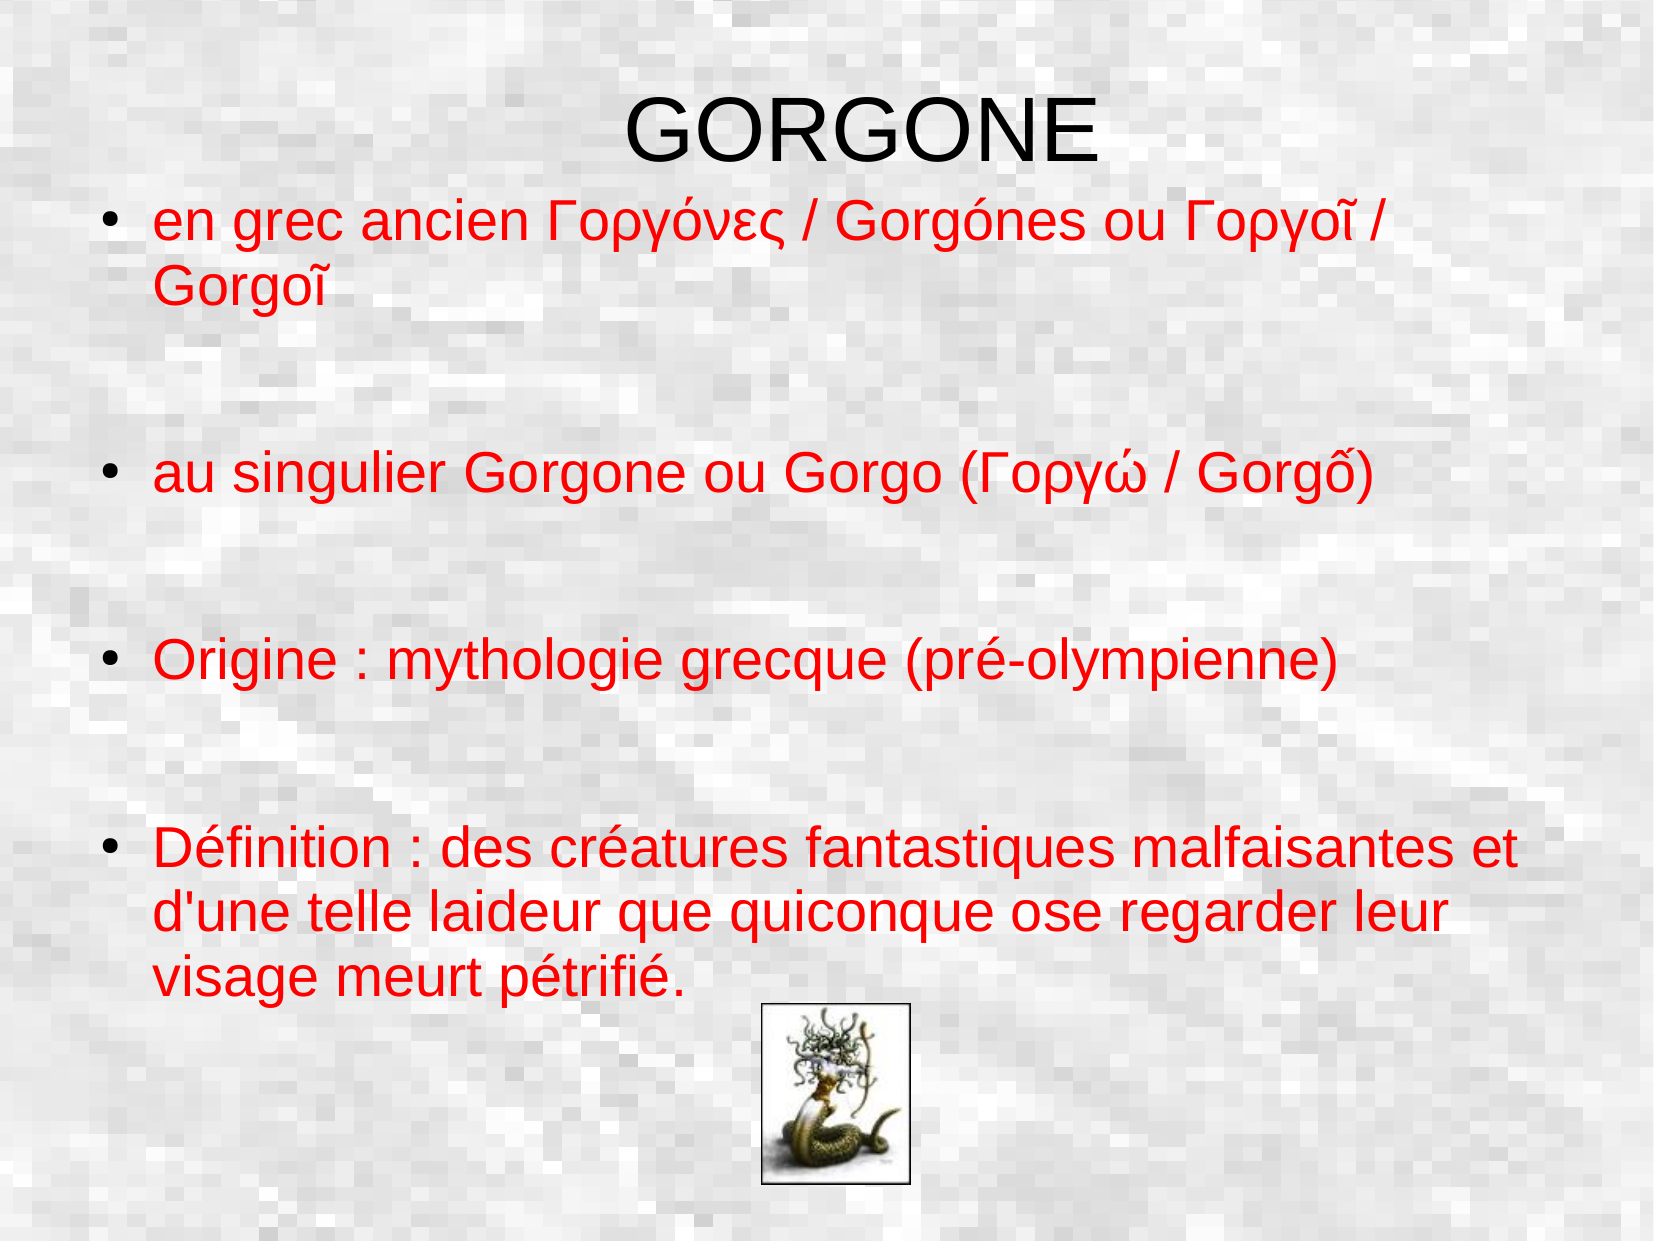

GORGONE
# en grec ancien Γοργόνες / Gorgónes ou Γοργοῖ / Gorgoĩ
au singulier Gorgone ou Gorgo (Γοργώ / Gorgố)
Origine : mythologie grecque (pré-olympienne)
Définition : des créatures fantastiques malfaisantes et d'une telle laideur que quiconque ose regarder leur visage meurt pétrifié.